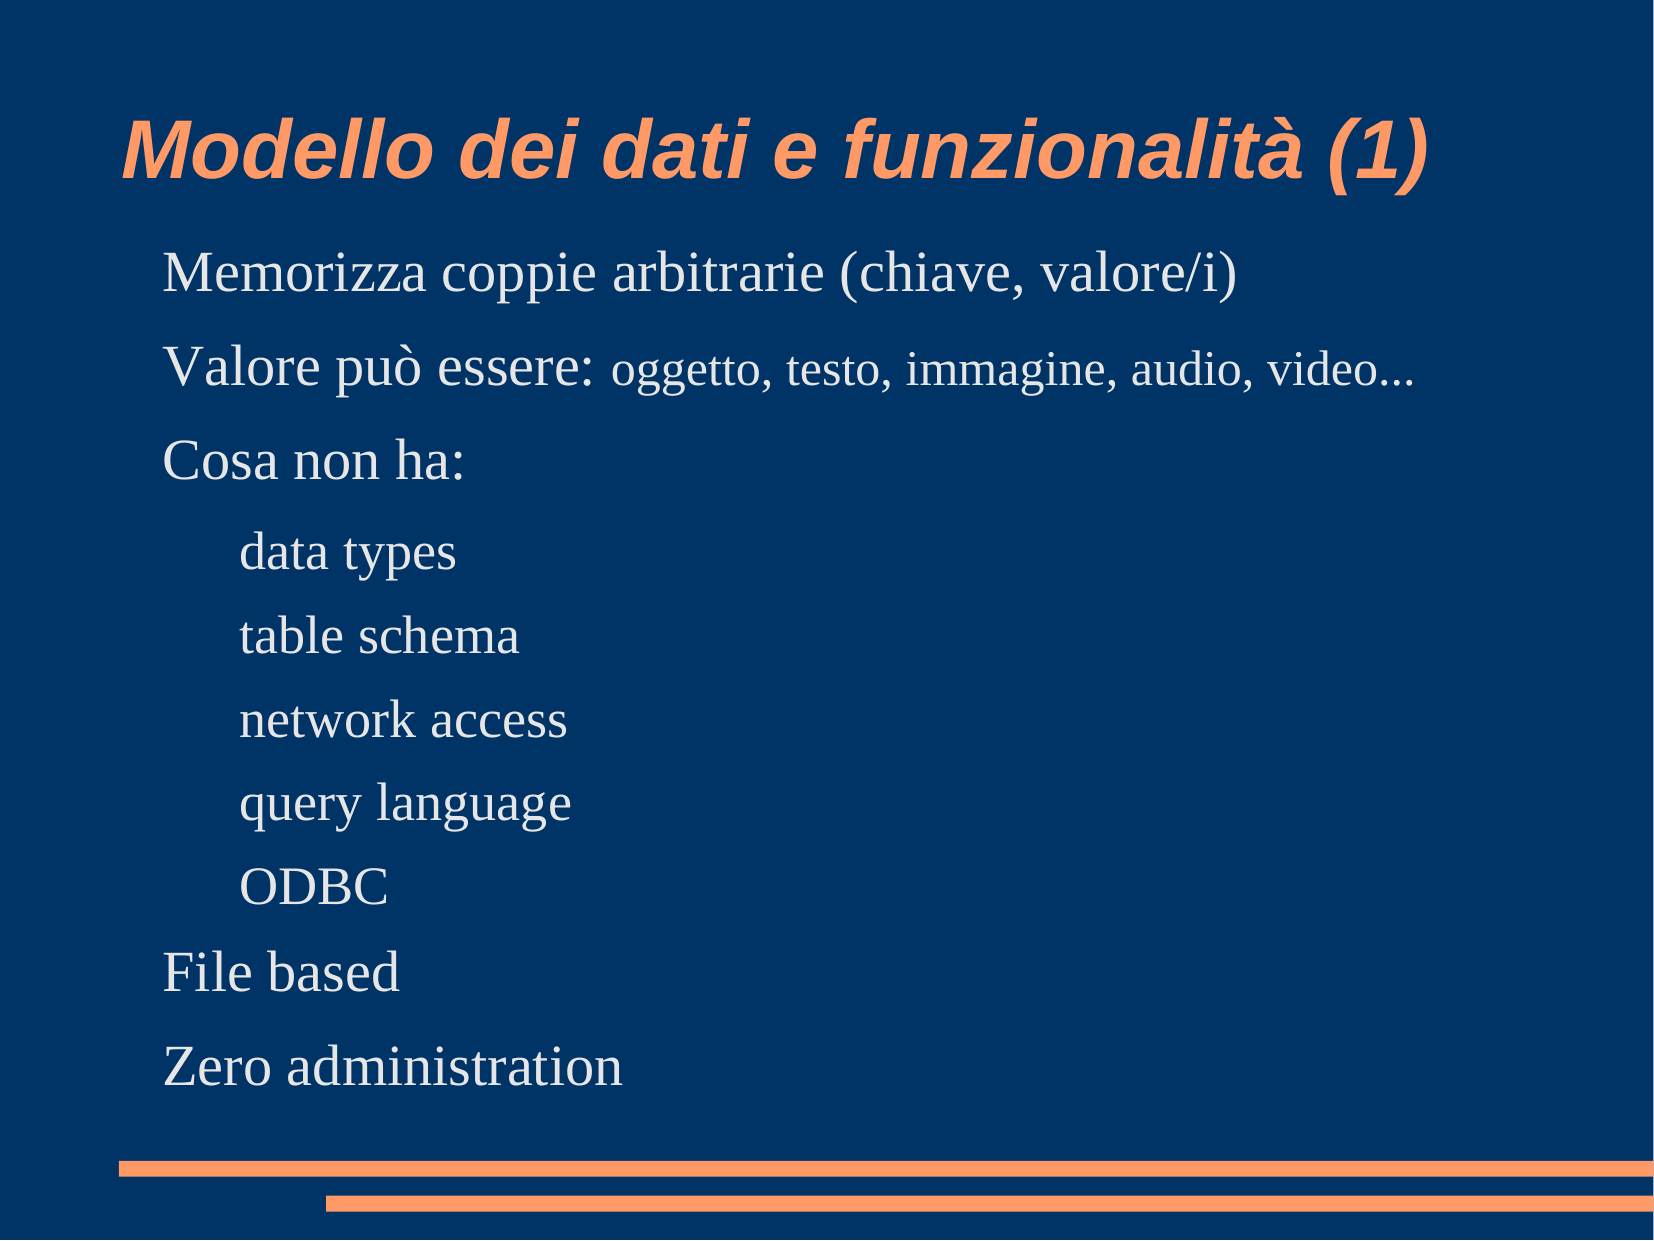

# Modello dei dati e funzionalità (1)
Memorizza coppie arbitrarie (chiave, valore/i)
Valore può essere: oggetto, testo, immagine, audio, video...
Cosa non ha:
data types
table schema
network access
query language
ODBC
File based
Zero administration